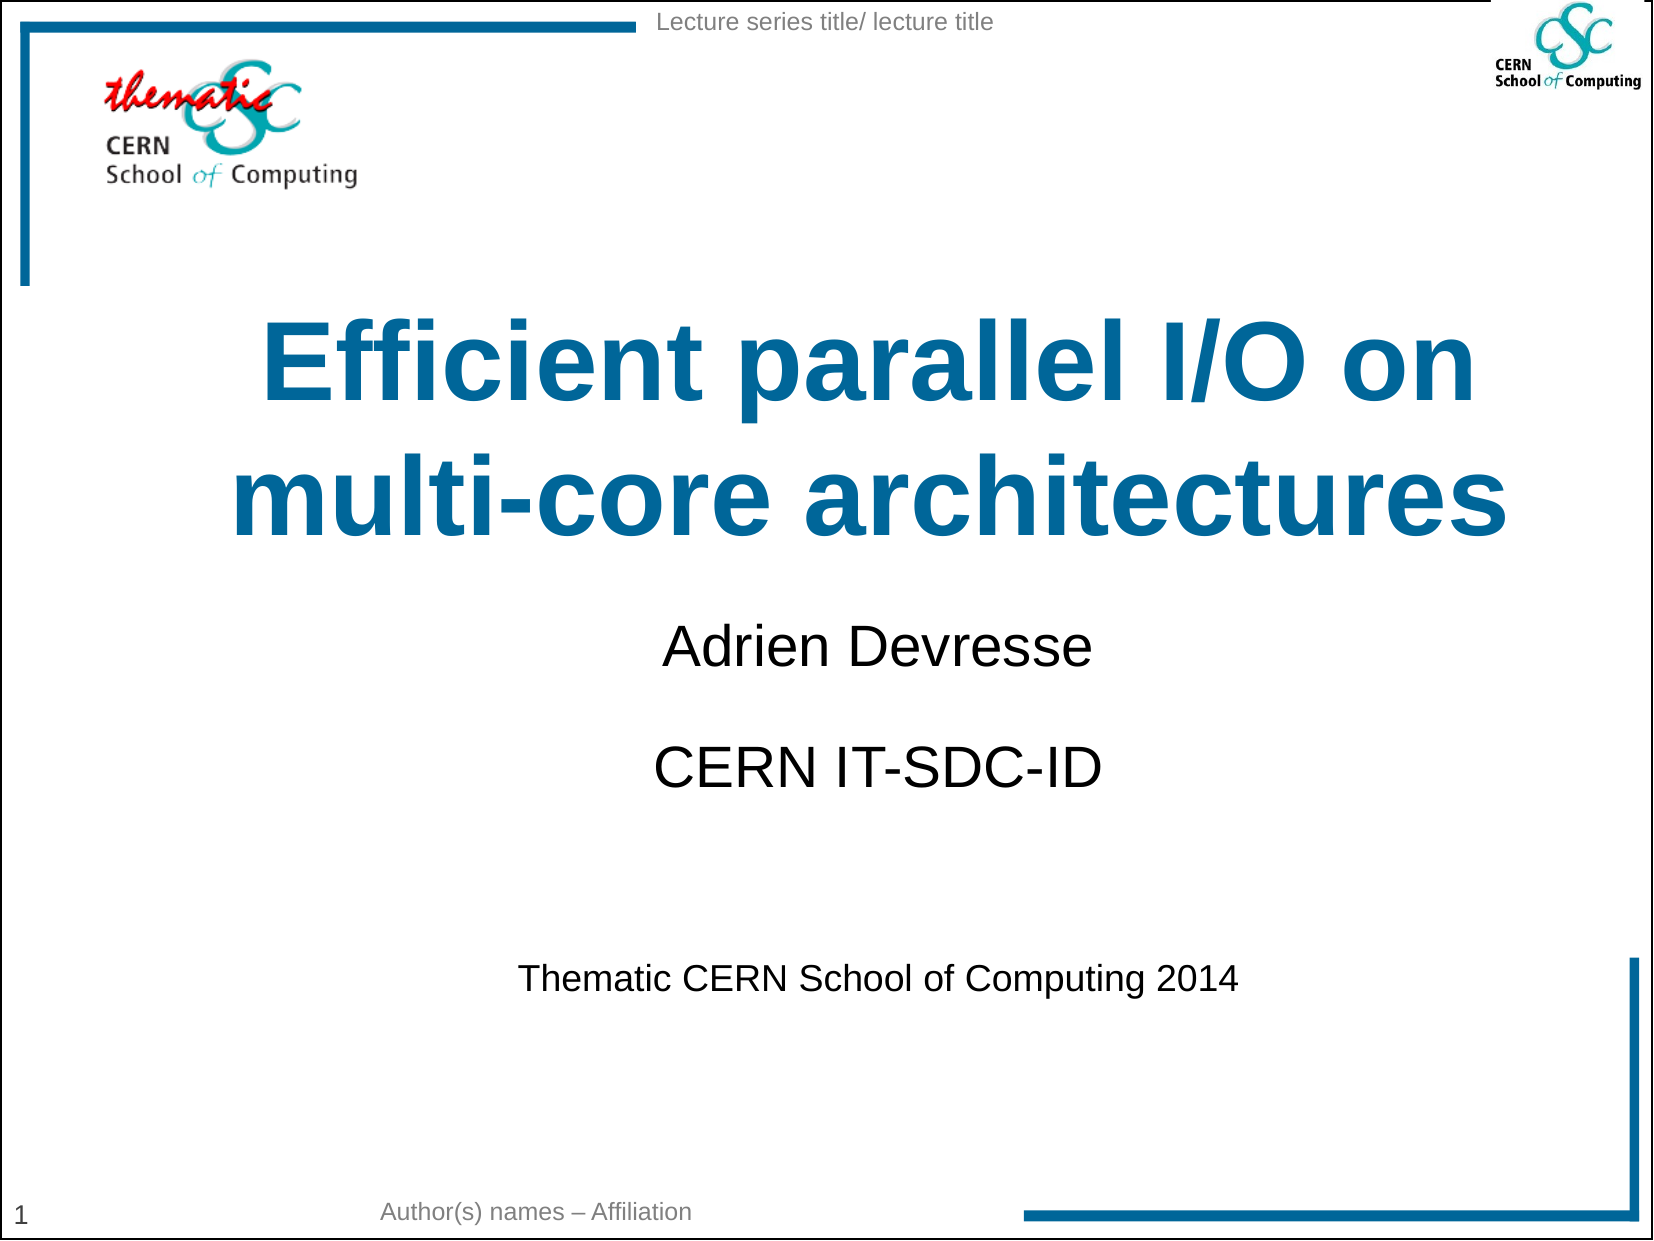

Efficient parallel I/O on multi-core architectures
Adrien Devresse
CERN IT-SDC-ID
Thematic CERN School of Computing 2014